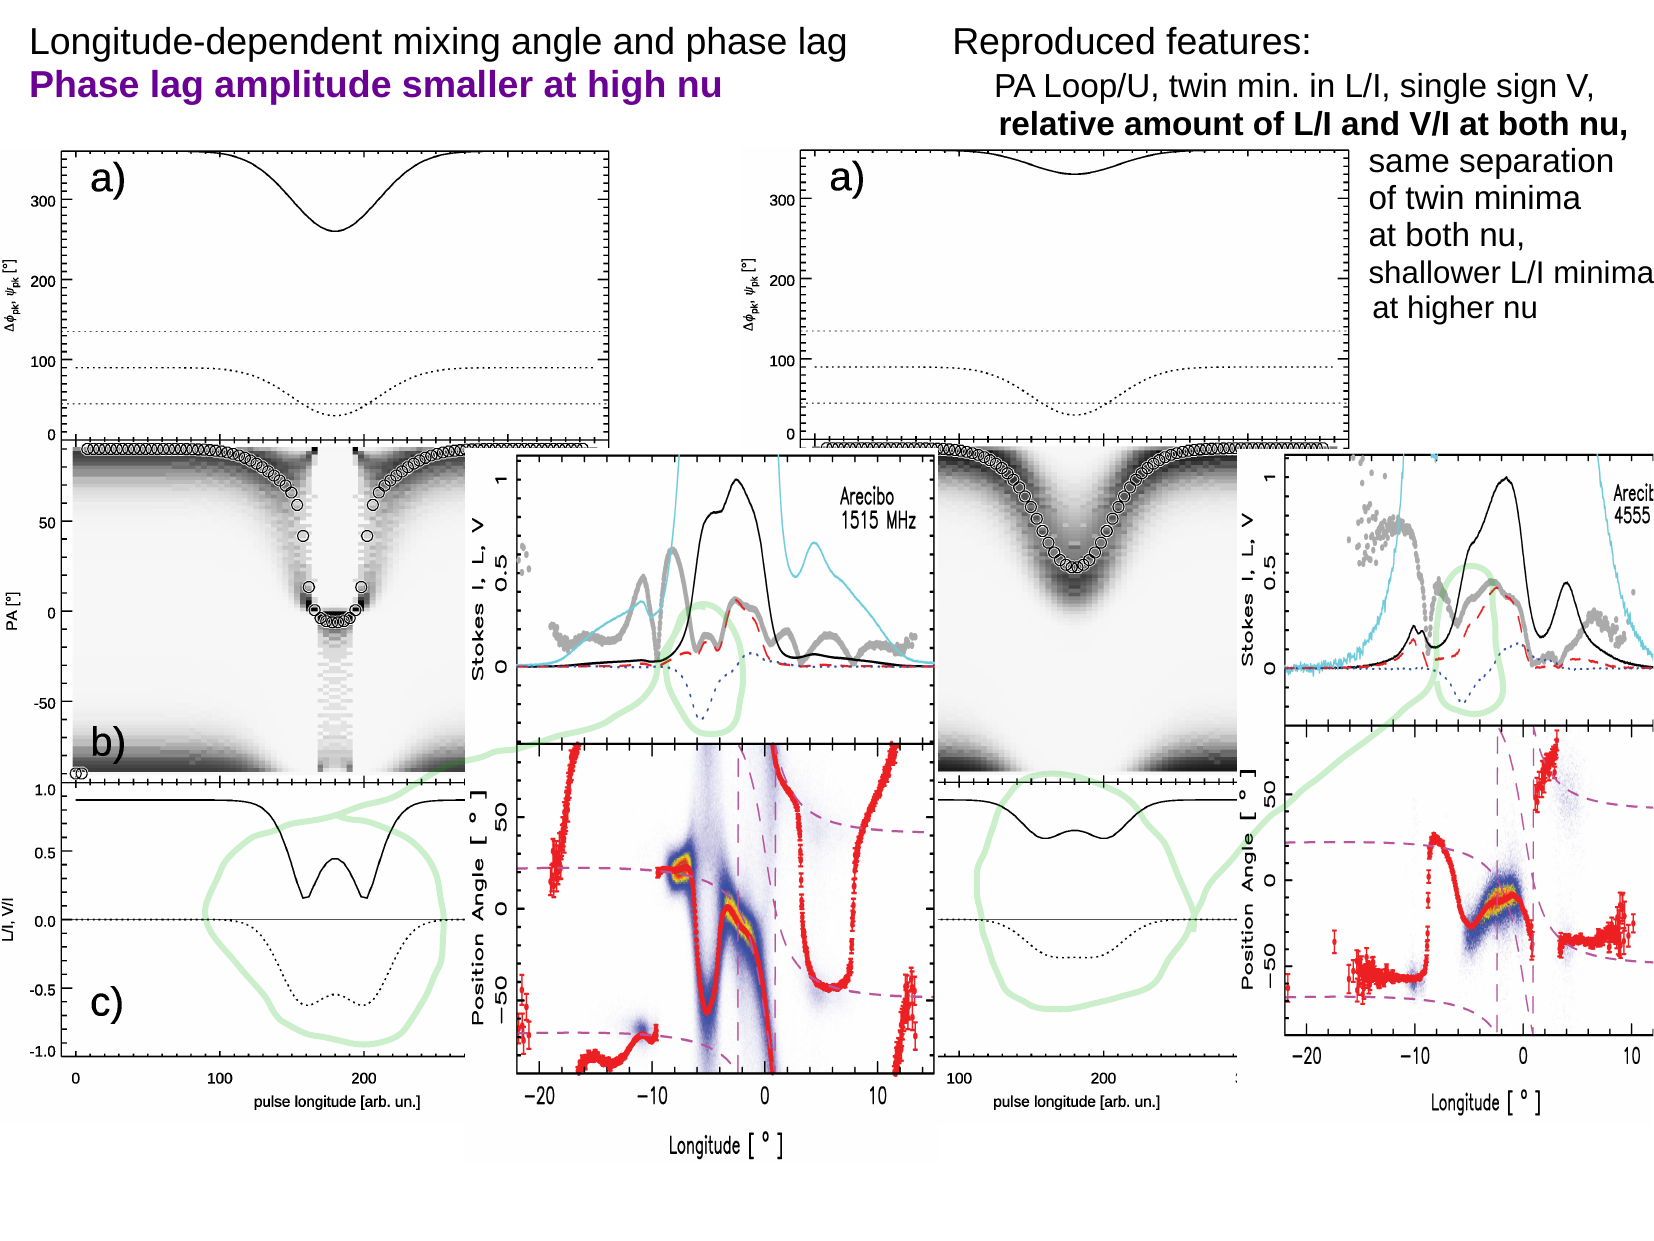

Longitude-dependent mixing angle and phase lag
Phase lag amplitude smaller at high nu
Reproduced features:
 PA Loop/U, twin min. in L/I, single sign V,
 relative amount of L/I and V/I at both nu,
 same separation
 of twin minima
 at both nu,
 shallower L/I minima
 at higher nu